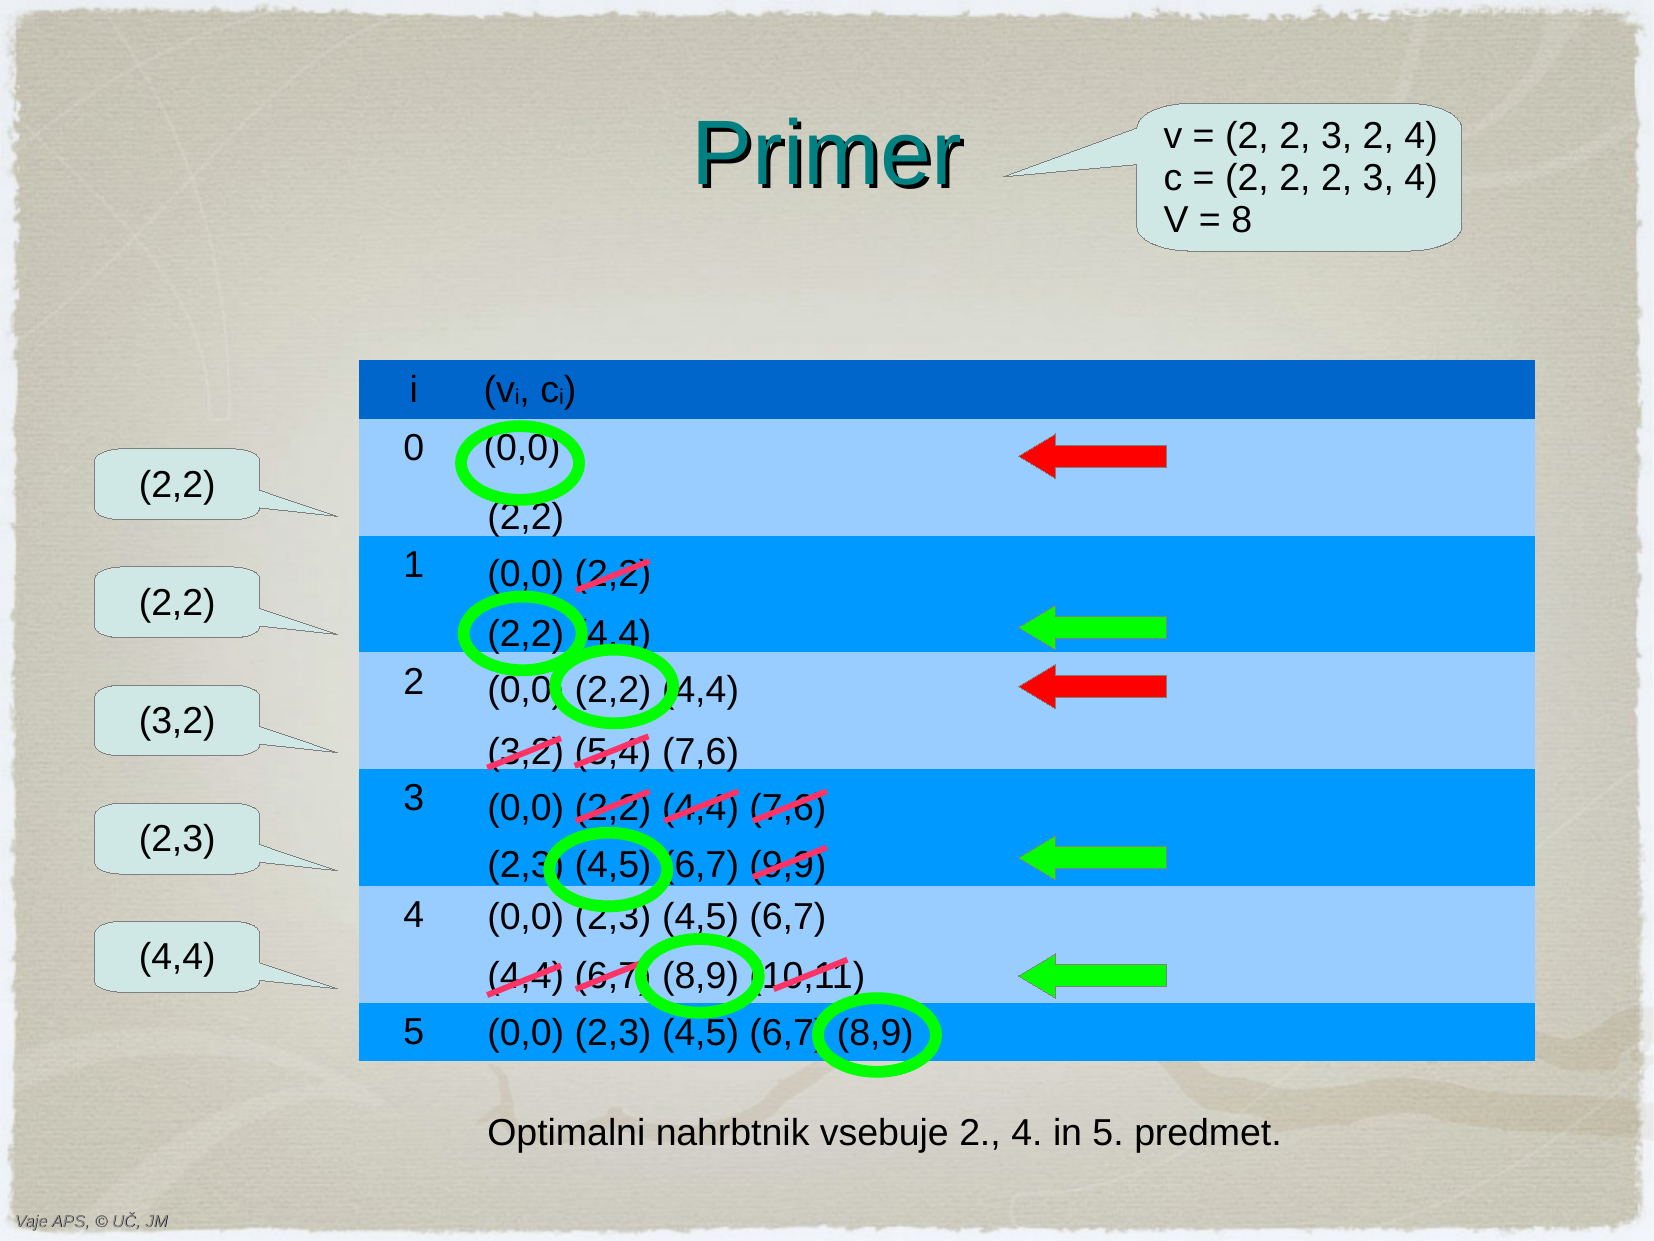

# Primer
v = (2, 2, 3, 2, 4)
c = (2, 2, 2, 3, 4)
V = 8
| i | (vi, ci) |
| --- | --- |
| 0 | (0,0) |
| | |
| 1 | |
| | |
| 2 | |
| | |
| 3 | |
| | |
| 4 | |
| | |
| 5 | |
(2,2)
(2,2)
(0,0) (2,2)
(2,2)
(2,2) (4,4)
(0,0) (2,2) (4,4)
(3,2)
(3,2) (5,4) (7,6)
(0,0) (2,2) (4,4) (7,6)
(2,3)
(2,3) (4,5) (6,7) (9,9)
(0,0) (2,3) (4,5) (6,7)
(4,4)
(4,4) (6,7) (8,9) (10,11)
(0,0) (2,3) (4,5) (6,7) (8,9)
Optimalni nahrbtnik vsebuje 2., 4. in 5. predmet.